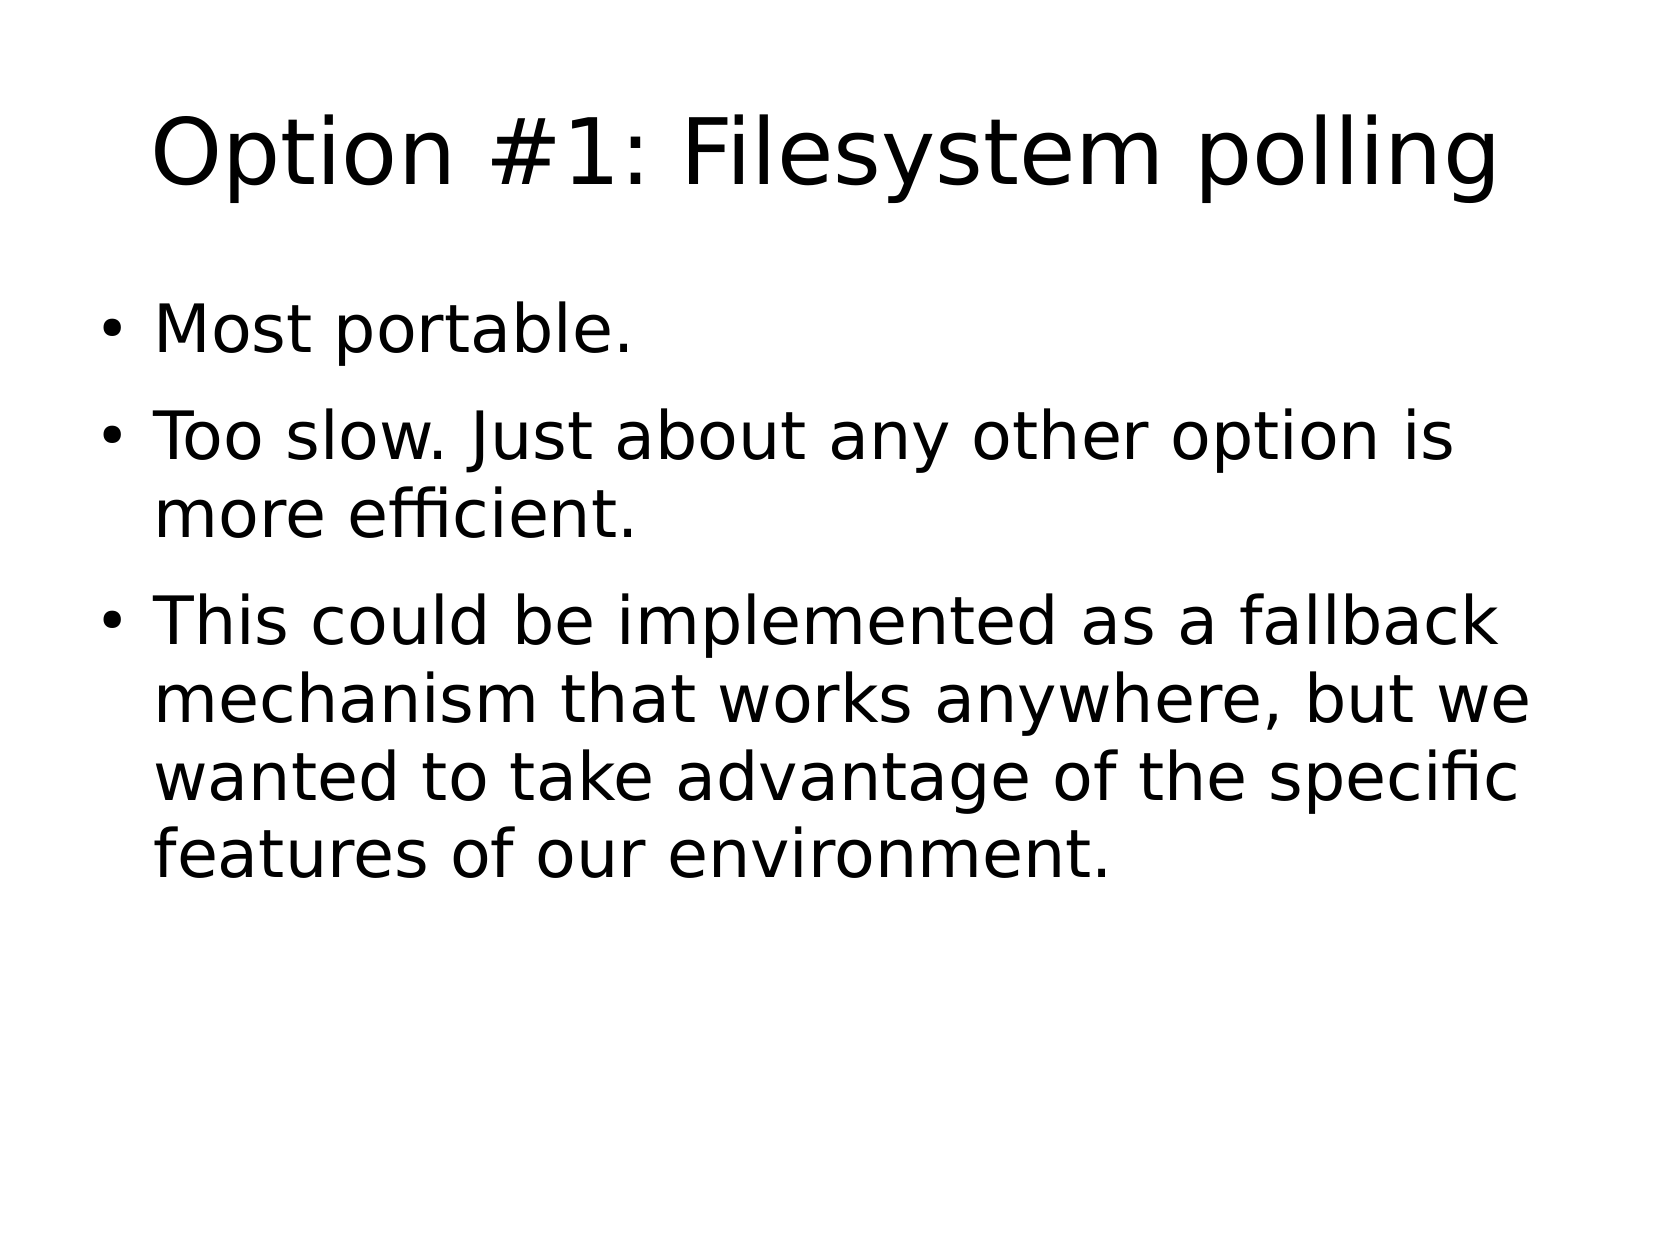

# Option #1: Filesystem polling
Most portable.
Too slow. Just about any other option is more efficient.
This could be implemented as a fallback mechanism that works anywhere, but we wanted to take advantage of the specific features of our environment.